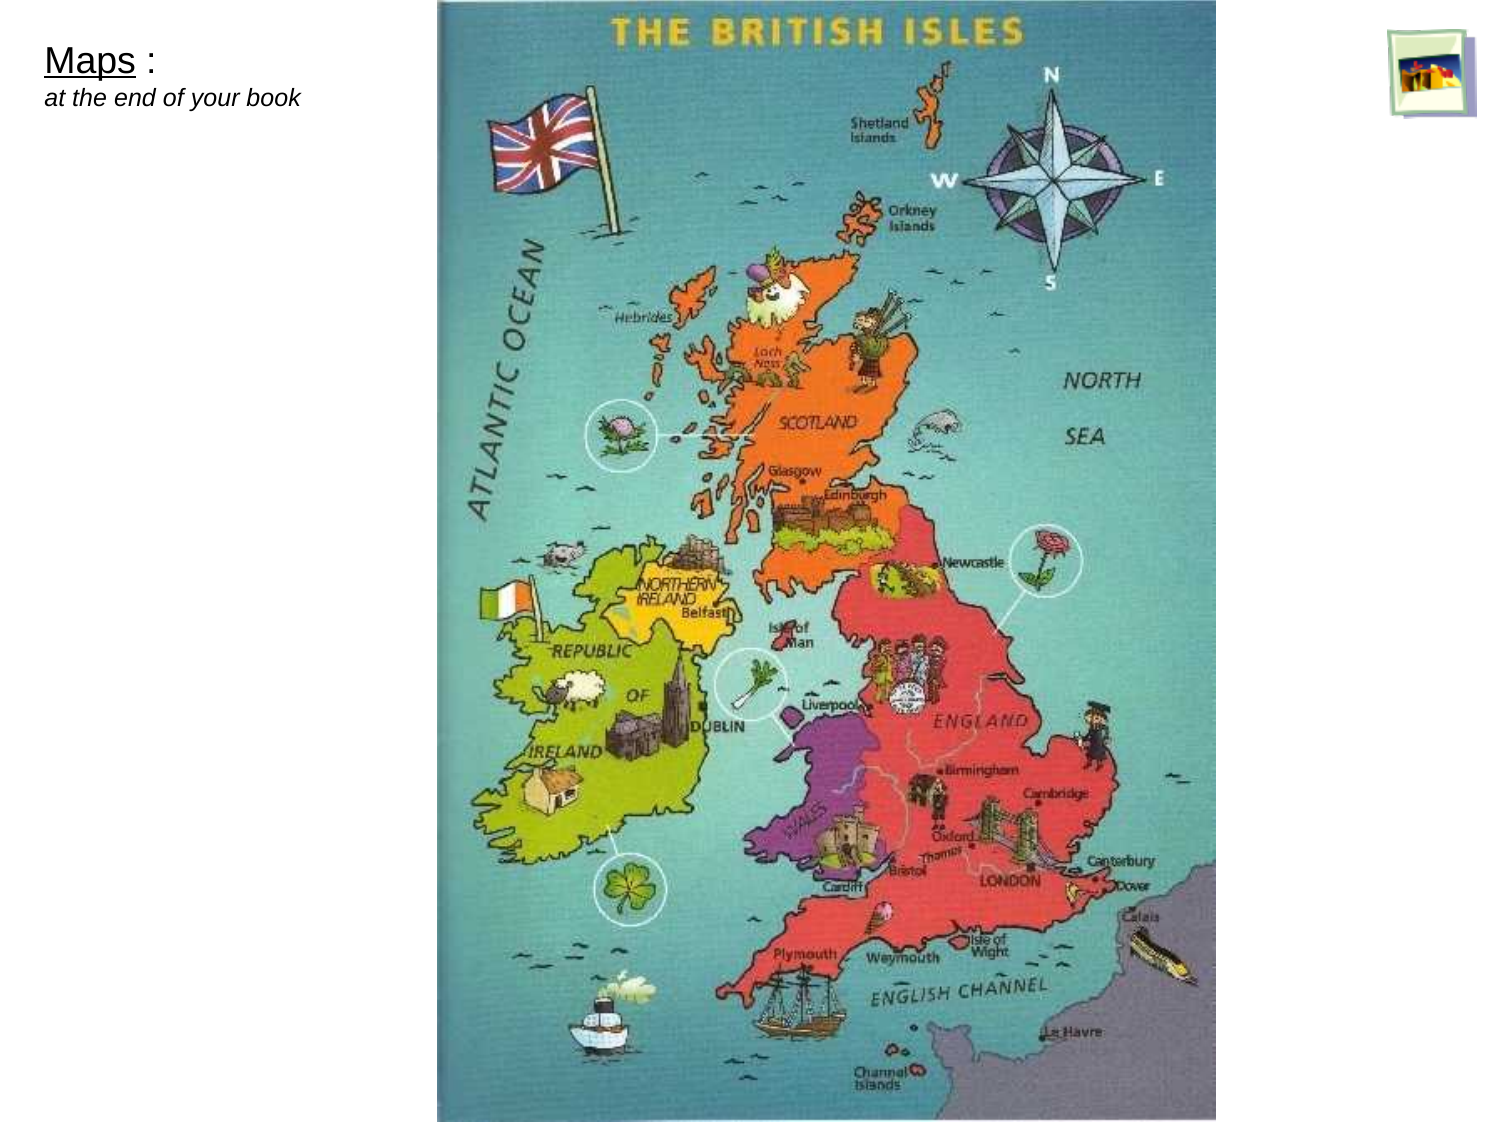

Maps :
at the end of your book